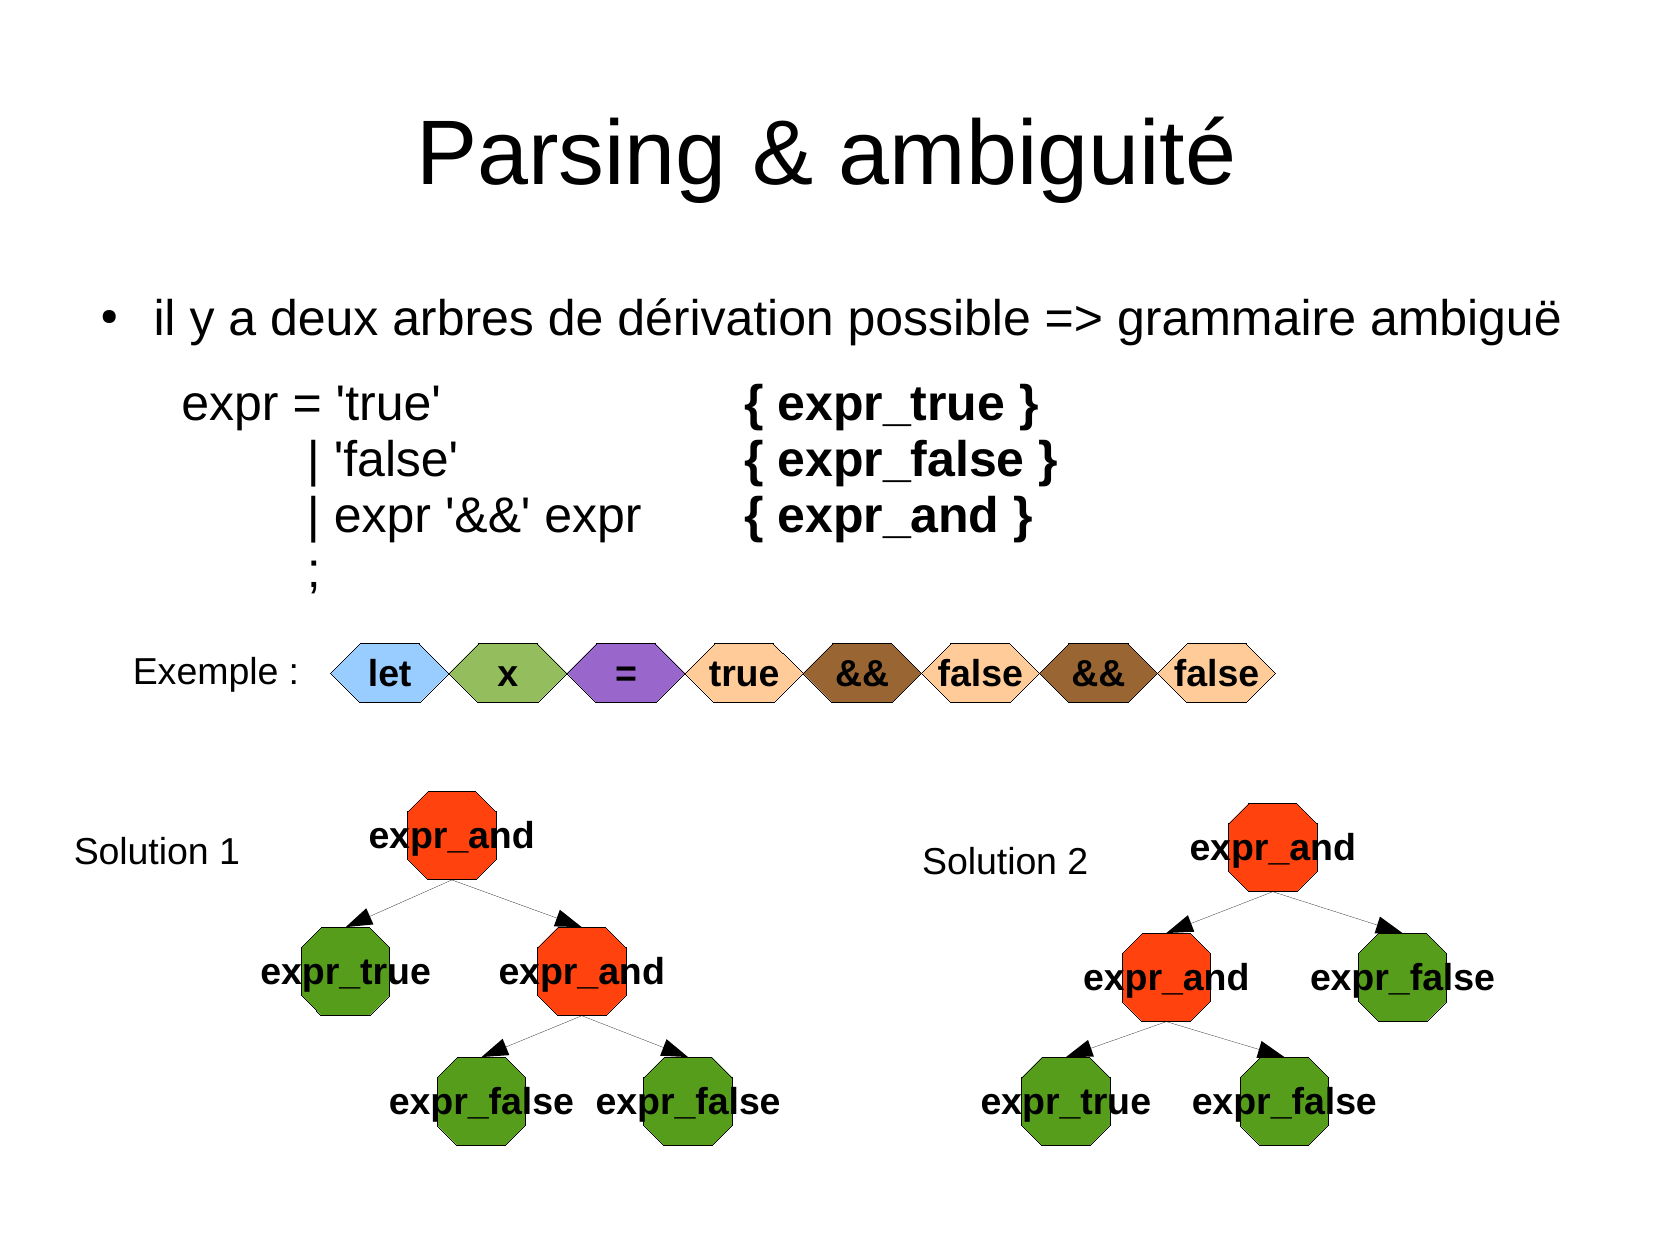

# Parsing & ambiguité
il y a deux arbres de dérivation possible => grammaire ambiguë
 expr = 'true'					{ expr_true }
 | 'false'				{ expr_false }
 | expr '&&' expr		{ expr_and }
 ;
Exemple :
let
x
=
true
&&
false
&&
false
expr_and
expr_and
Solution 1
Solution 2
expr_true
expr_and
expr_and
expr_false
expr_false
expr_false
expr_true
expr_false